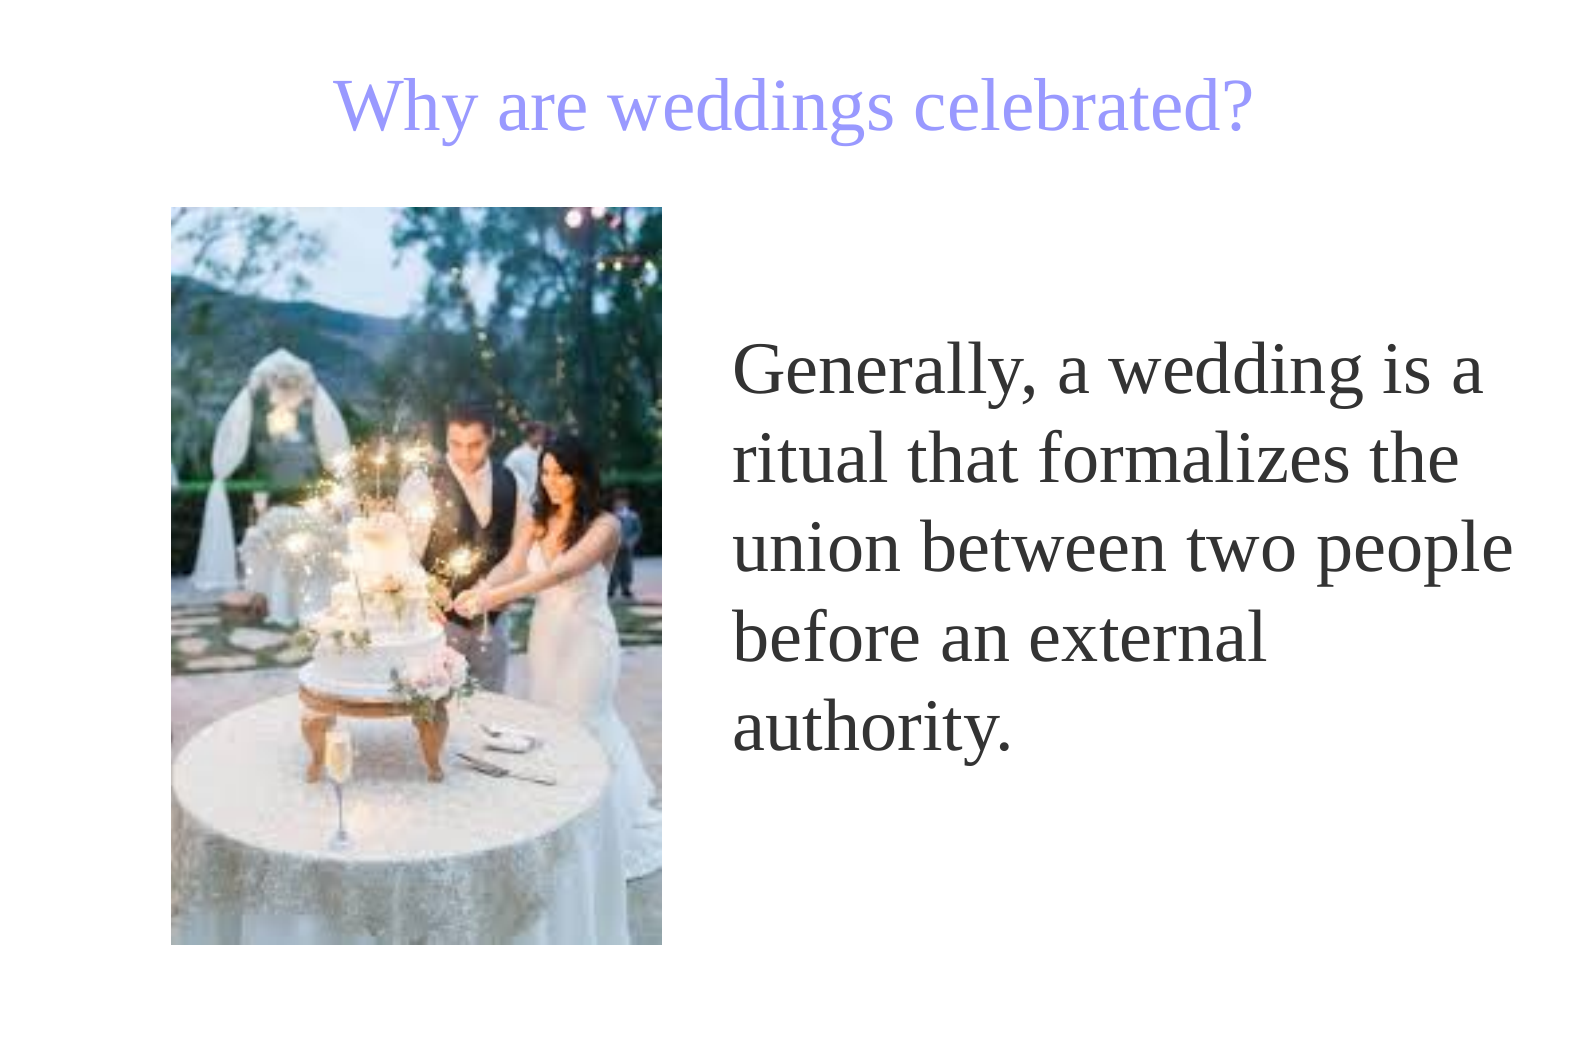

# Why are weddings celebrated?
Generally, a wedding is a ritual that formalizes the union between two people before an external authority.